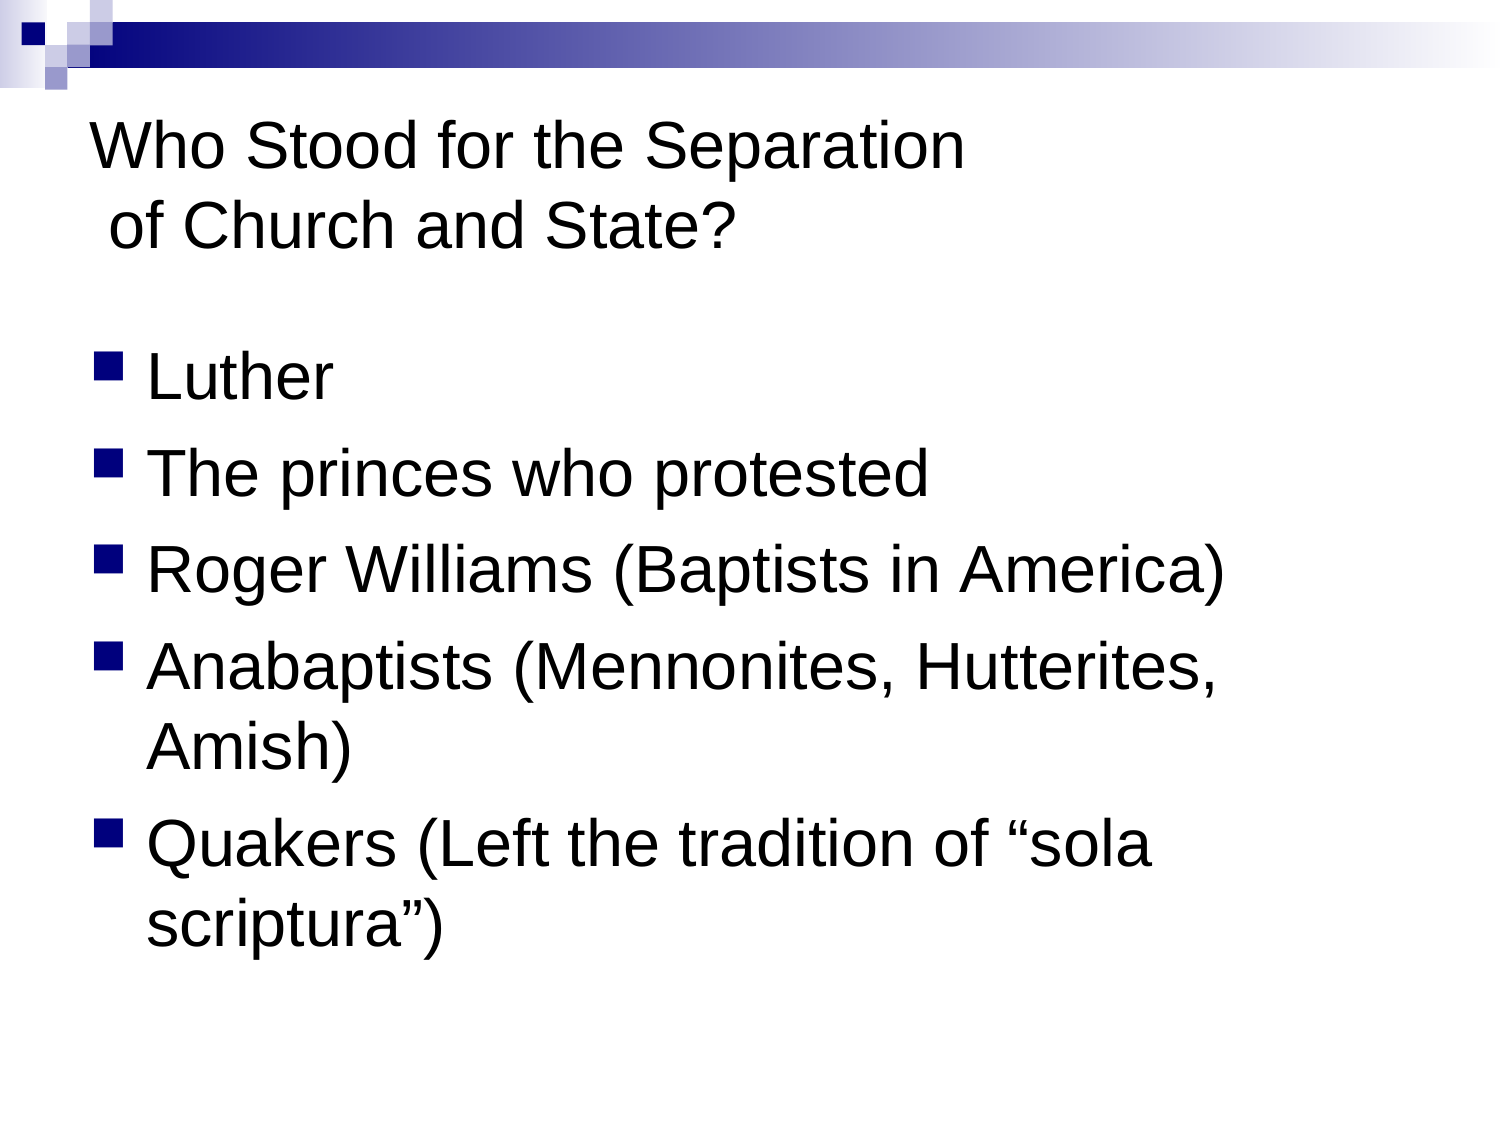

# Who Stood for the Separation of Church and State?
Luther
The princes who protested
Roger Williams (Baptists in America)
Anabaptists (Mennonites, Hutterites, Amish)
Quakers (Left the tradition of “sola scriptura”)